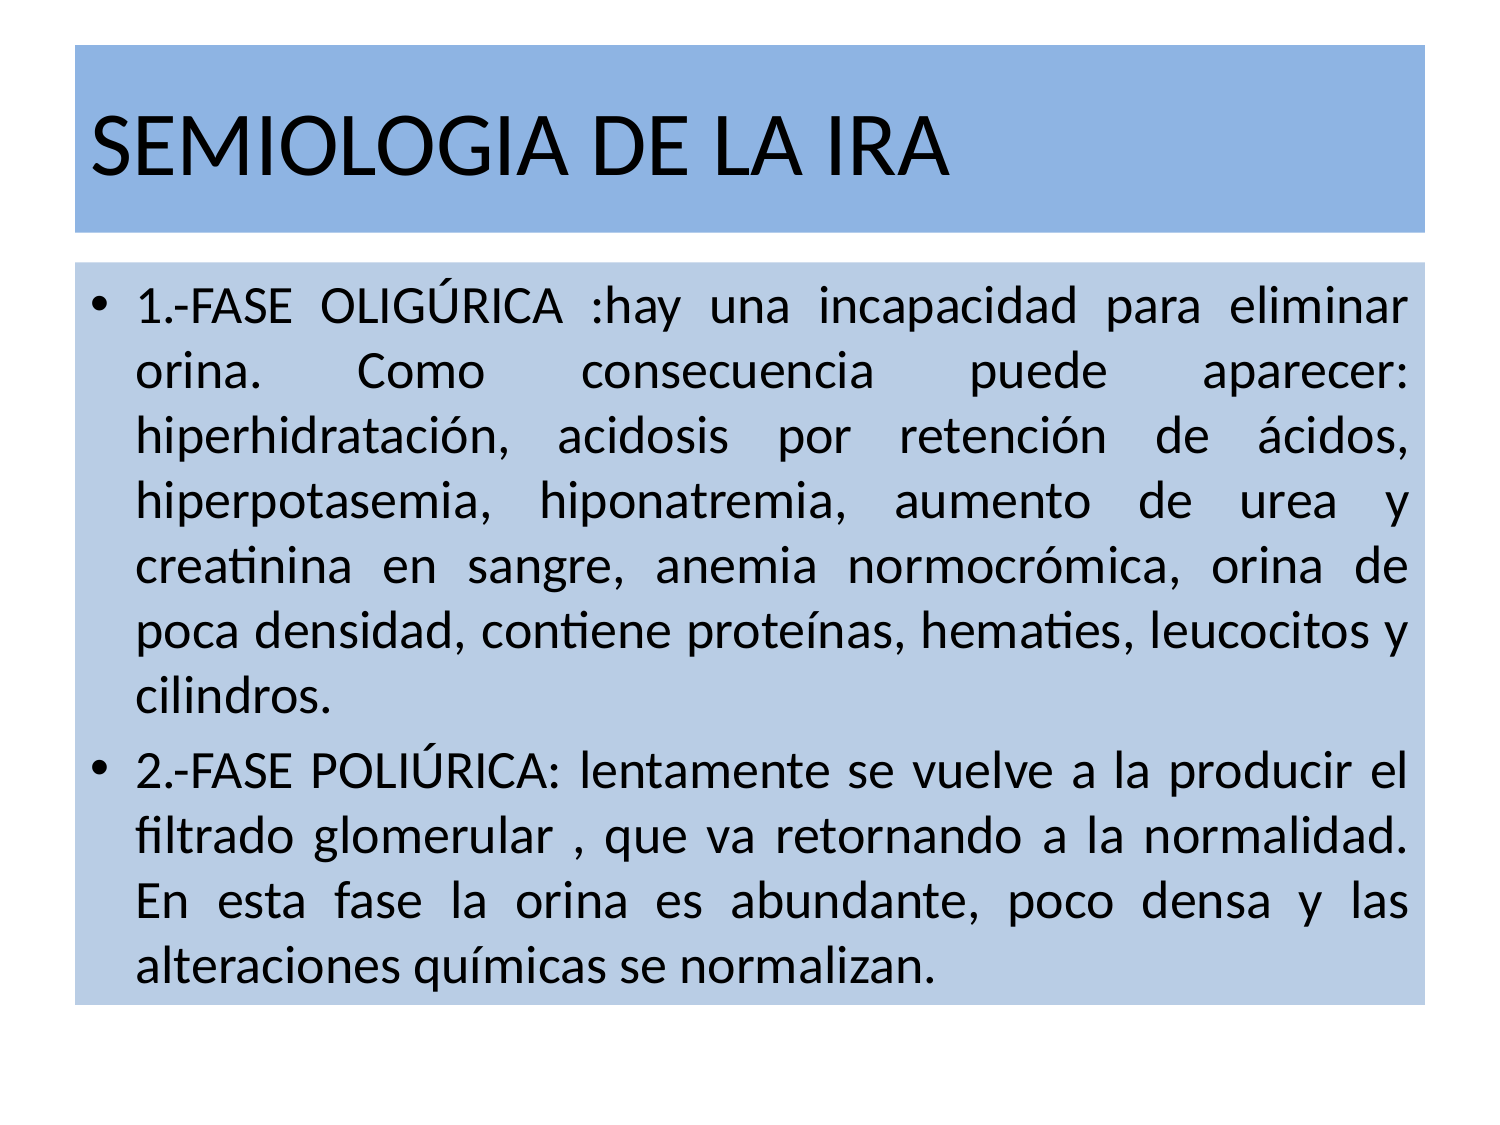

# SEMIOLOGIA DE LA IRA
1.-FASE OLIGÚRICA :hay una incapacidad para eliminar orina. Como consecuencia puede aparecer: hiperhidratación, acidosis por retención de ácidos, hiperpotasemia, hiponatremia, aumento de urea y creatinina en sangre, anemia normocrómica, orina de poca densidad, contiene proteínas, hematies, leucocitos y cilindros.
2.-FASE POLIÚRICA: lentamente se vuelve a la producir el filtrado glomerular , que va retornando a la normalidad. En esta fase la orina es abundante, poco densa y las alteraciones químicas se normalizan.